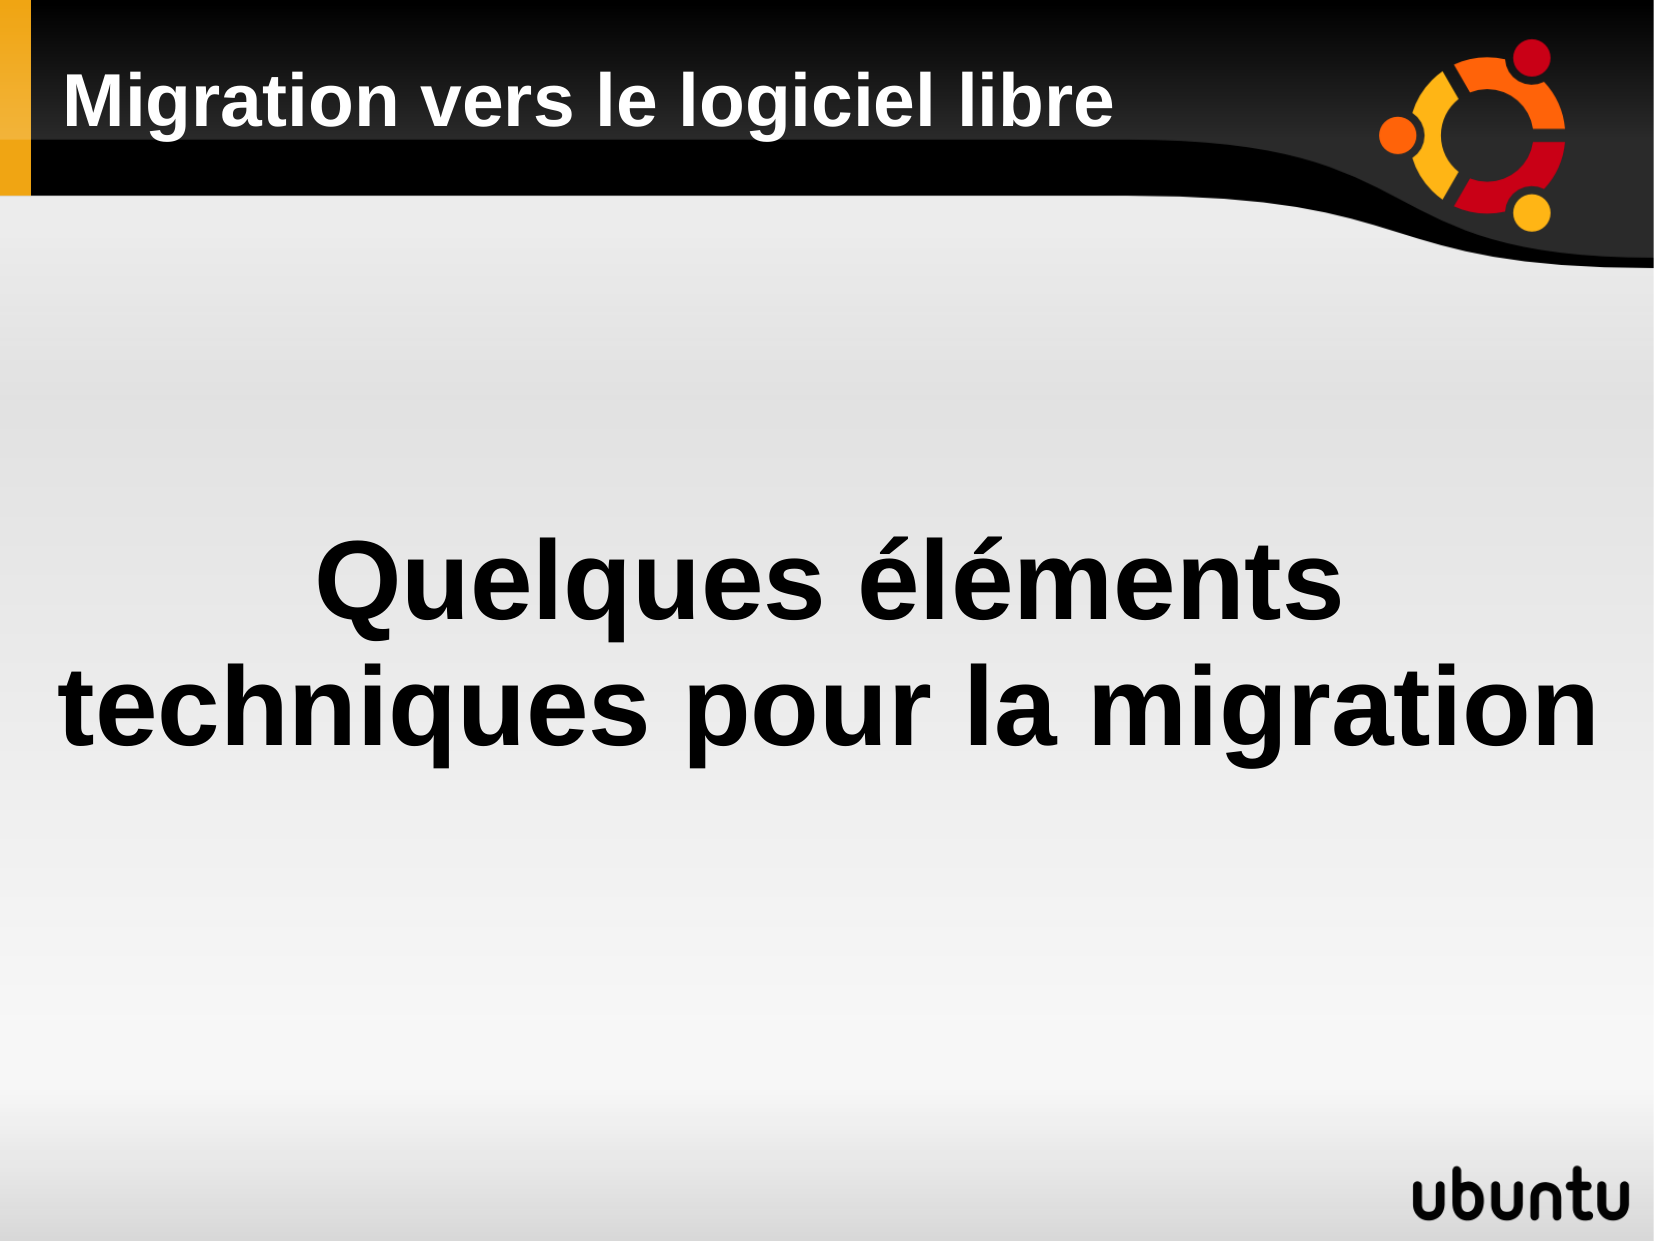

Migration vers le logiciel libre
Quelques éléments techniques pour la migration